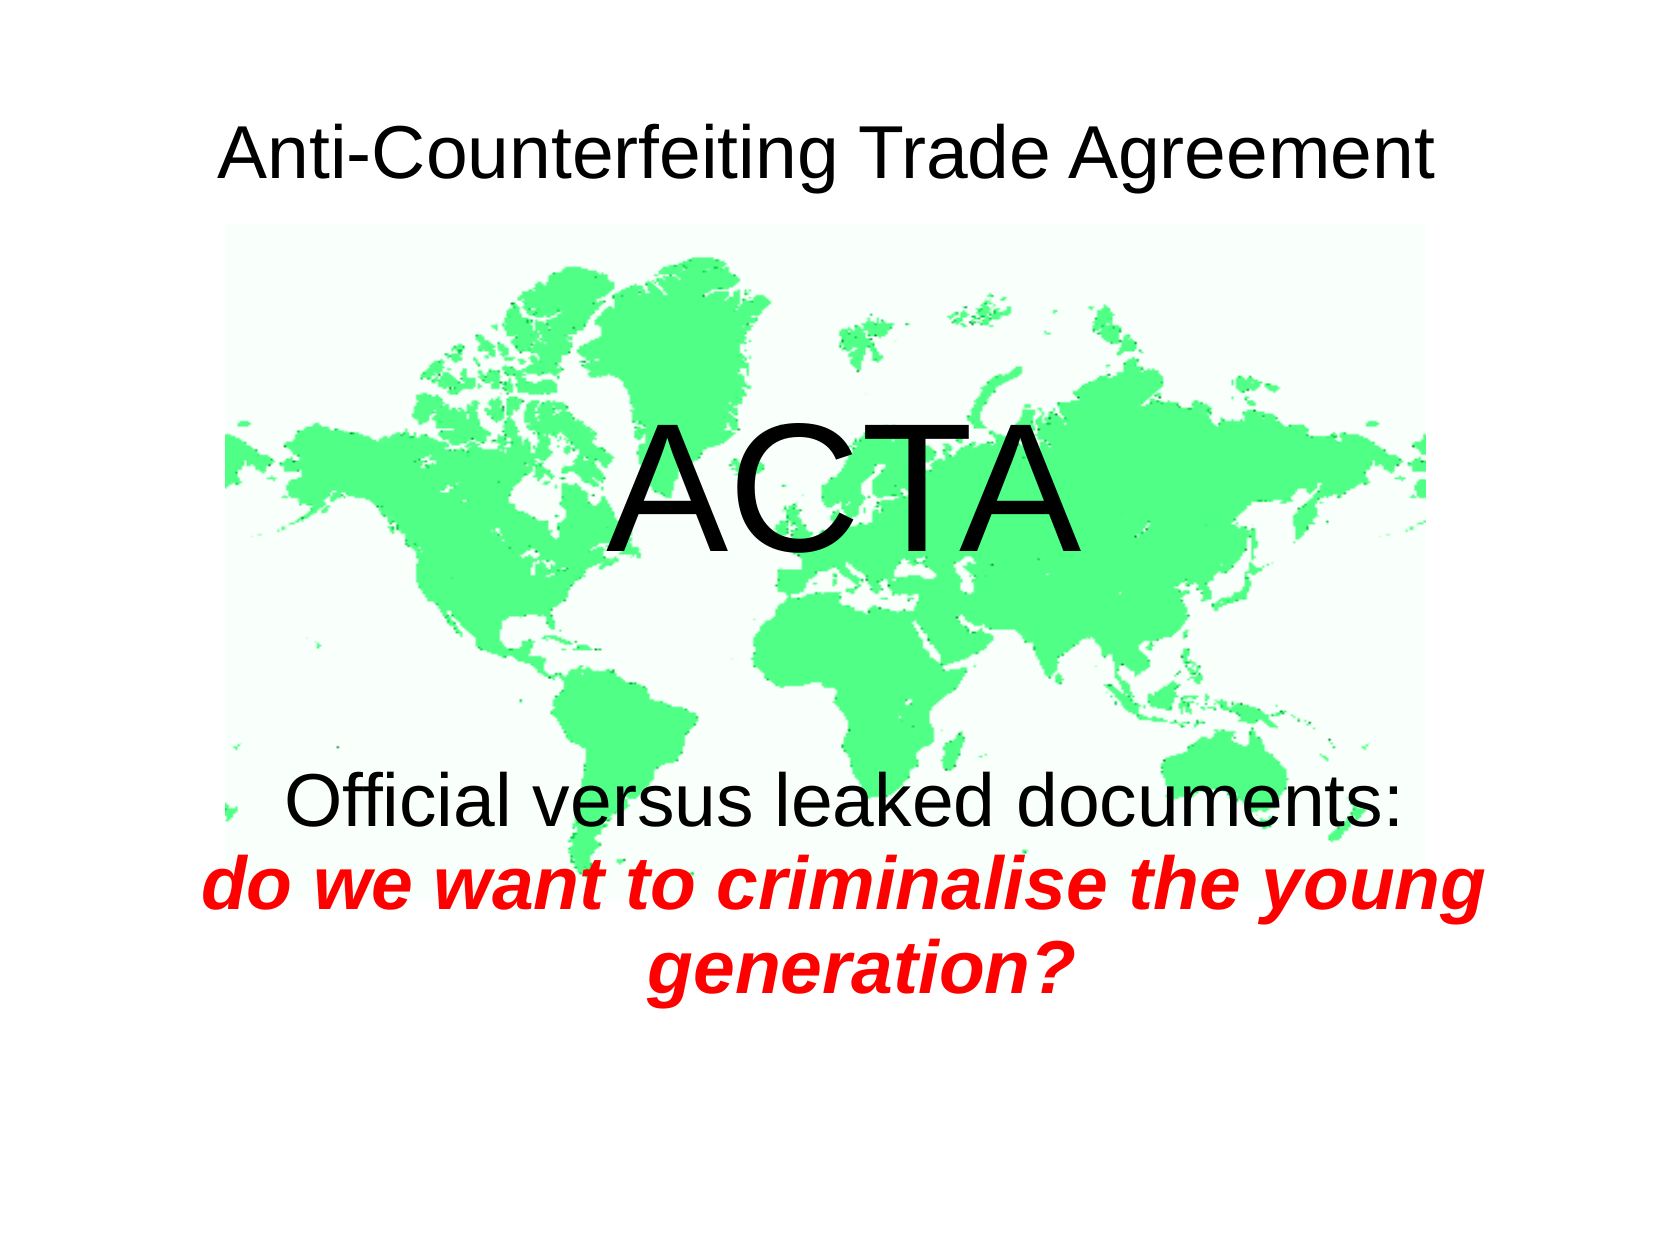

# Anti-Counterfeiting Trade Agreement
ACTA
Official versus leaked documents:
do we want to criminalise the young generation?